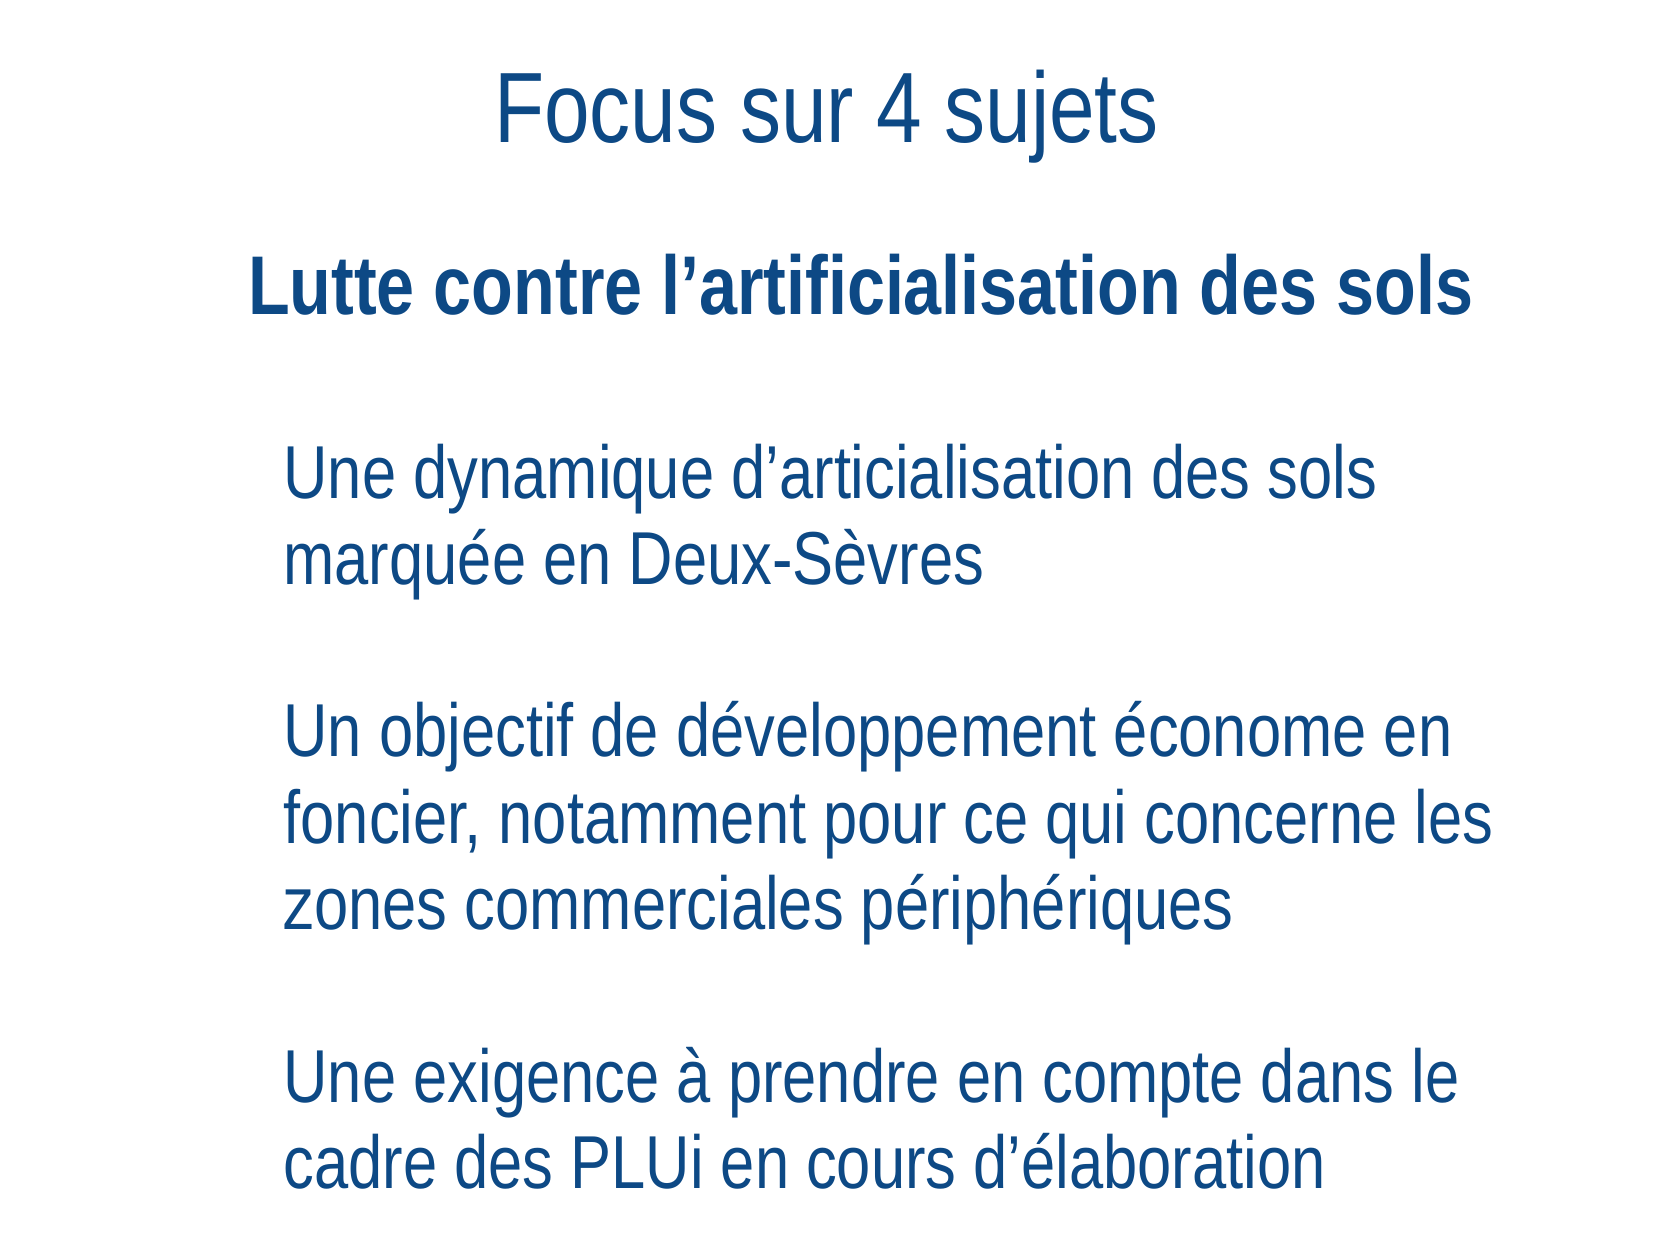

# Focus sur 4 sujets
Lutte contre l’artificialisation des sols
Une dynamique d’articialisation des sols marquée en Deux-Sèvres
Un objectif de développement économe en foncier, notamment pour ce qui concerne les zones commerciales périphériques
Une exigence à prendre en compte dans le cadre des PLUi en cours d’élaboration